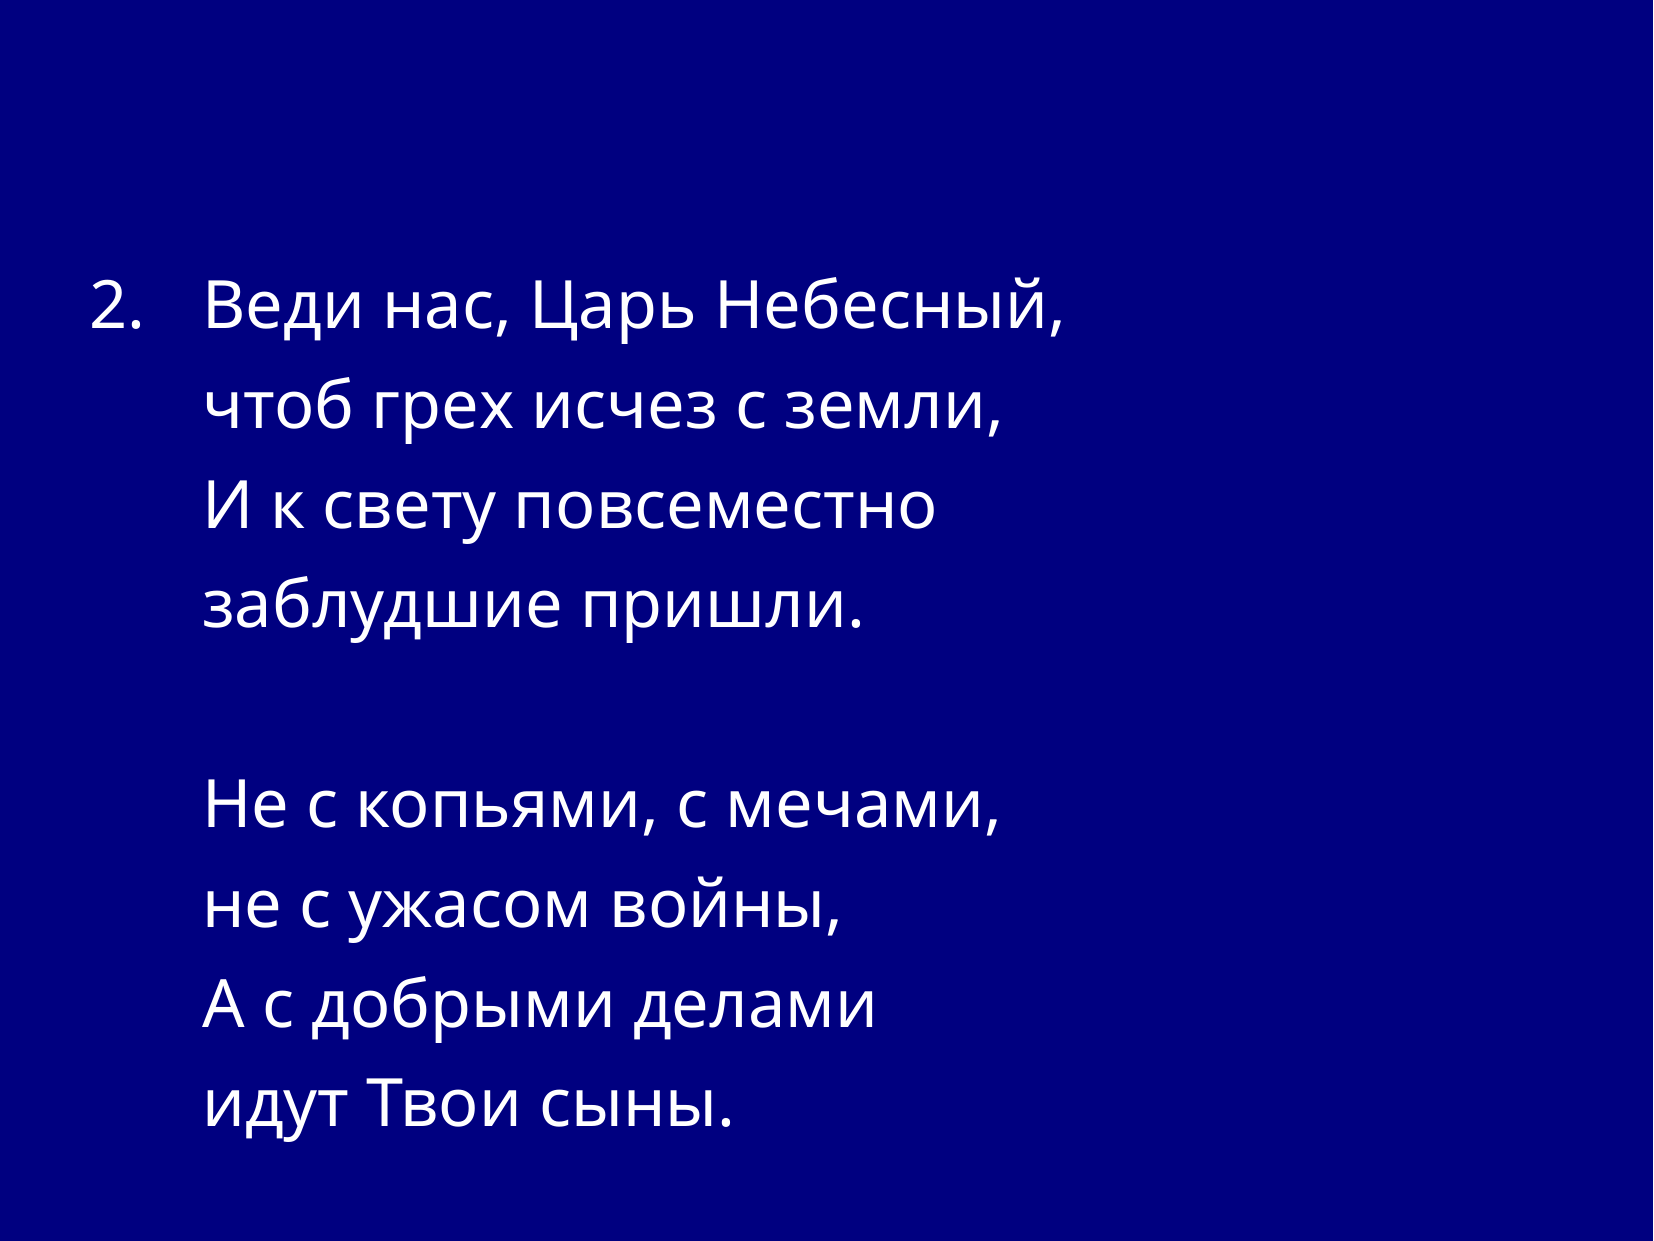

2.	Веди нас, Царь Небесный,
	чтоб грех исчез с земли,
	И к свету повсеместно
	заблудшие пришли.
	Не с копьями, с мечами,
	не с ужасом войны,
	А с добрыми делами
	идут Твои сыны.